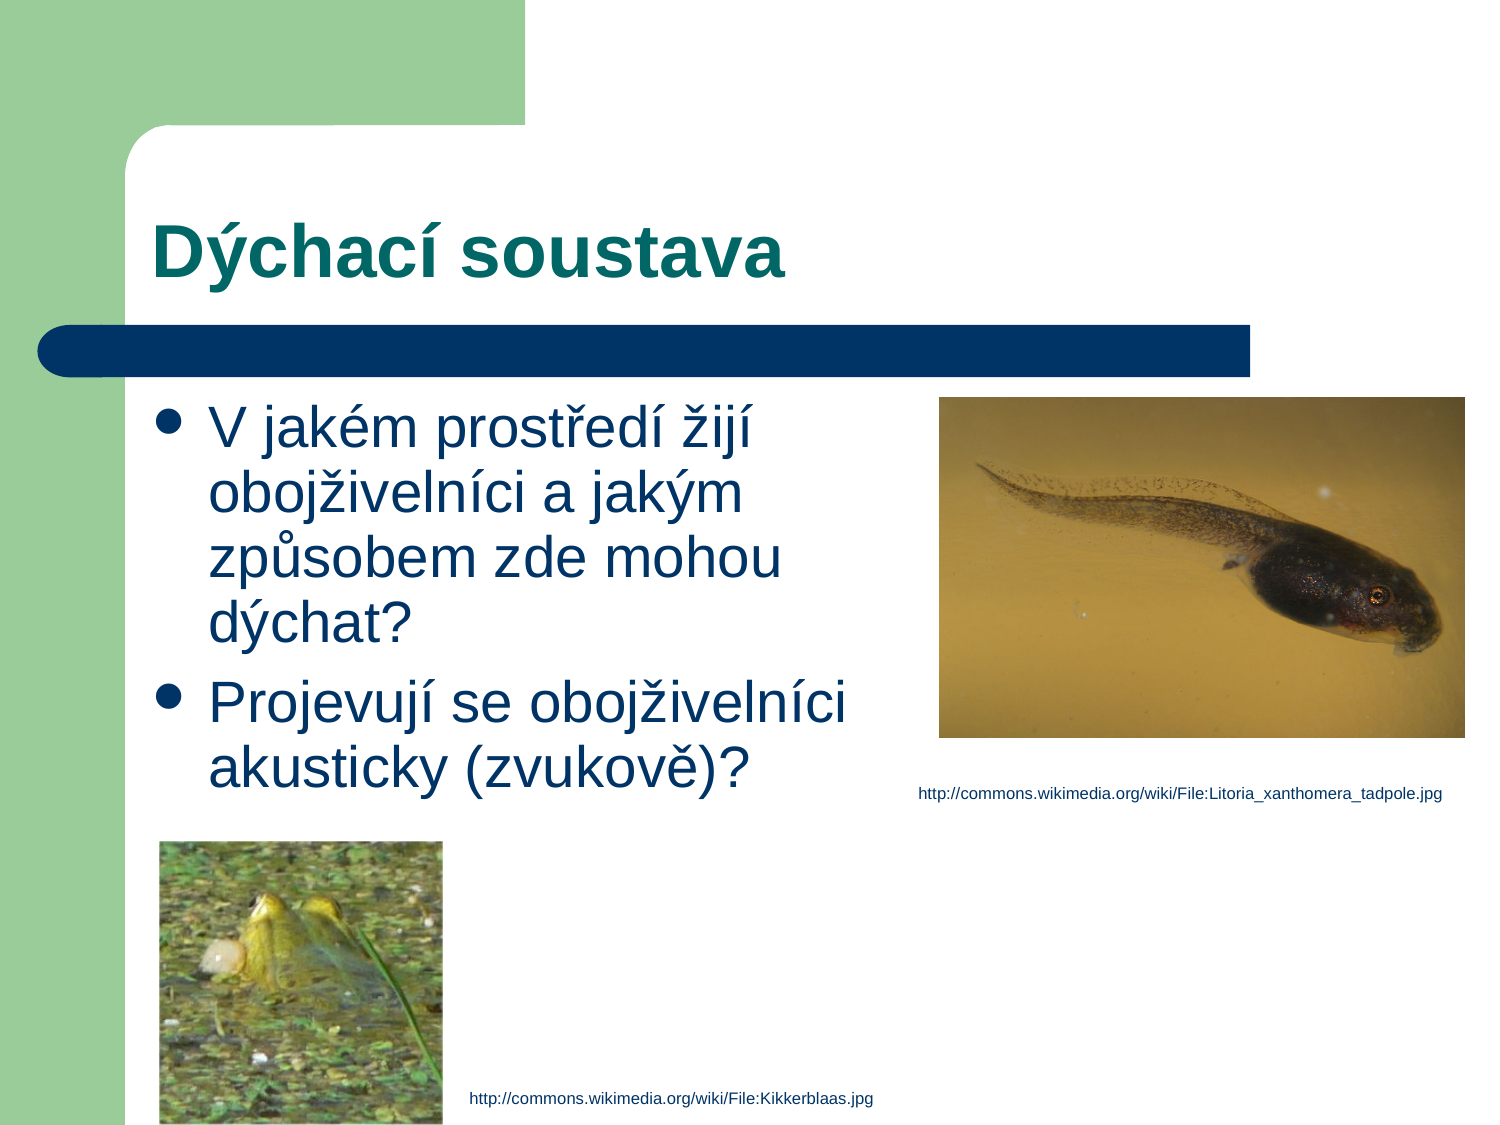

# Dýchací soustava
V jakém prostředí žijí obojživelníci a jakým způsobem zde mohou dýchat?
Projevují se obojživelníci akusticky (zvukově)?
http://commons.wikimedia.org/wiki/File:Litoria_xanthomera_tadpole.jpg
http://commons.wikimedia.org/wiki/File:Kikkerblaas.jpg